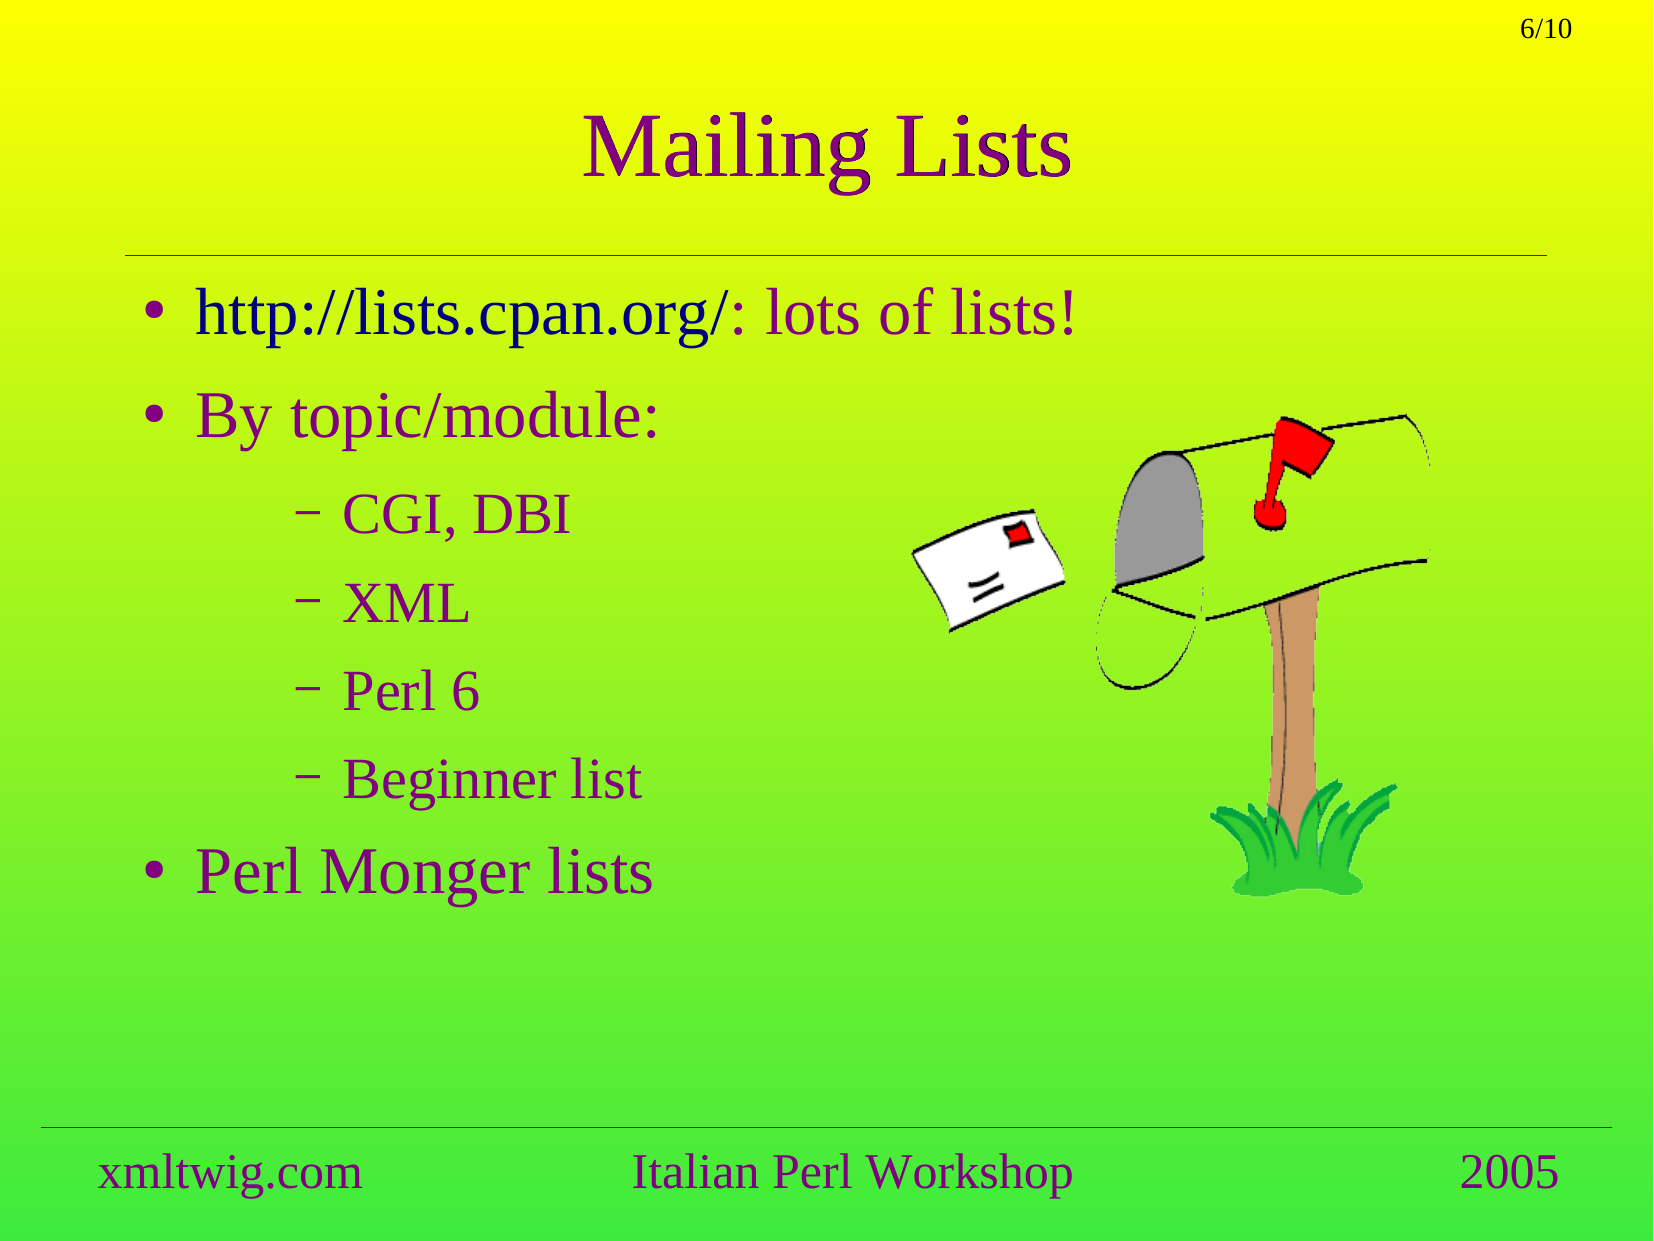

# Mailing Lists
http://lists.cpan.org/: lots of lists!
By topic/module:
CGI, DBI
XML
Perl 6
Beginner list
Perl Monger lists